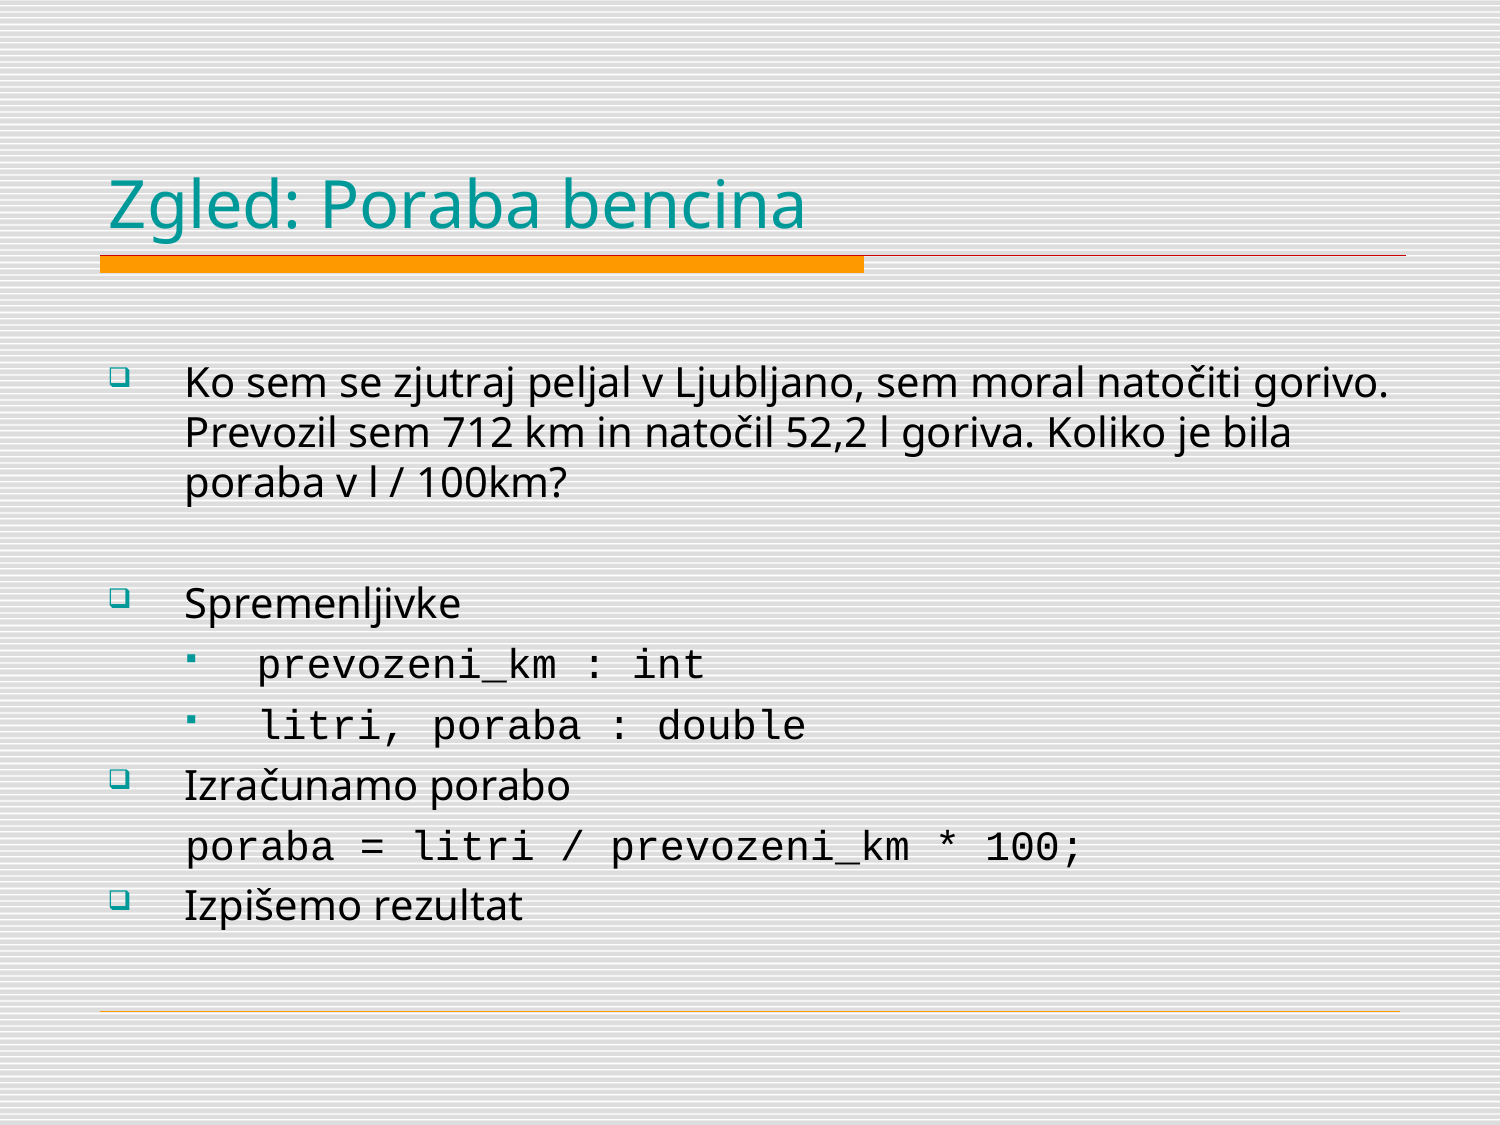

# Zgled: Poraba bencina
Ko sem se zjutraj peljal v Ljubljano, sem moral natočiti gorivo. Prevozil sem 712 km in natočil 52,2 l goriva. Koliko je bila poraba v l / 100km?
Spremenljivke
prevozeni_km : int
litri, poraba : double
Izračunamo porabo
poraba = litri / prevozeni_km * 100;
Izpišemo rezultat